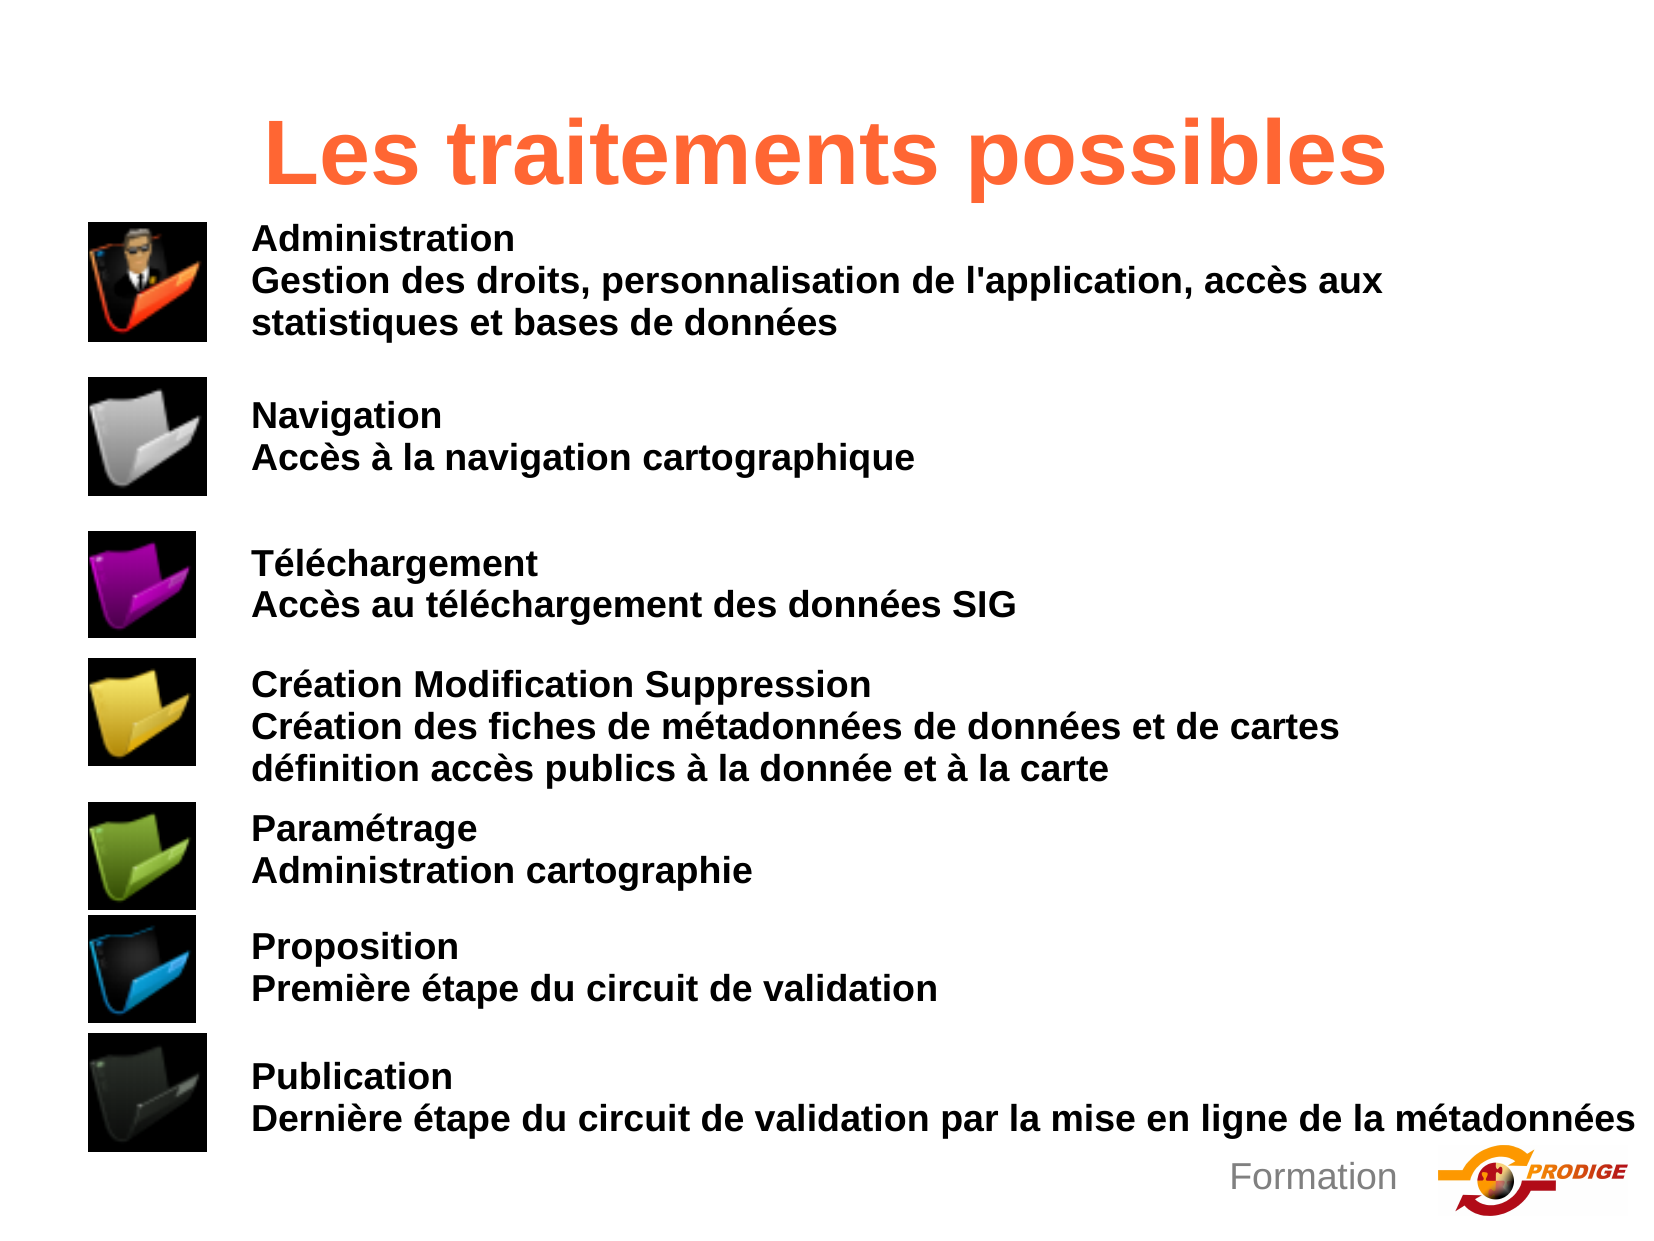

# Les traitements possibles
Administration
Gestion des droits, personnalisation de l'application, accès aux statistiques et bases de données
Navigation
Accès à la navigation cartographique
Téléchargement
Accès au téléchargement des données SIG
Création Modification Suppression
Création des fiches de métadonnées de données et de cartes définition accès publics à la donnée et à la carte
Paramétrage
Administration cartographie
Proposition
Première étape du circuit de validation
Publication
Dernière étape du circuit de validation par la mise en ligne de la métadonnées